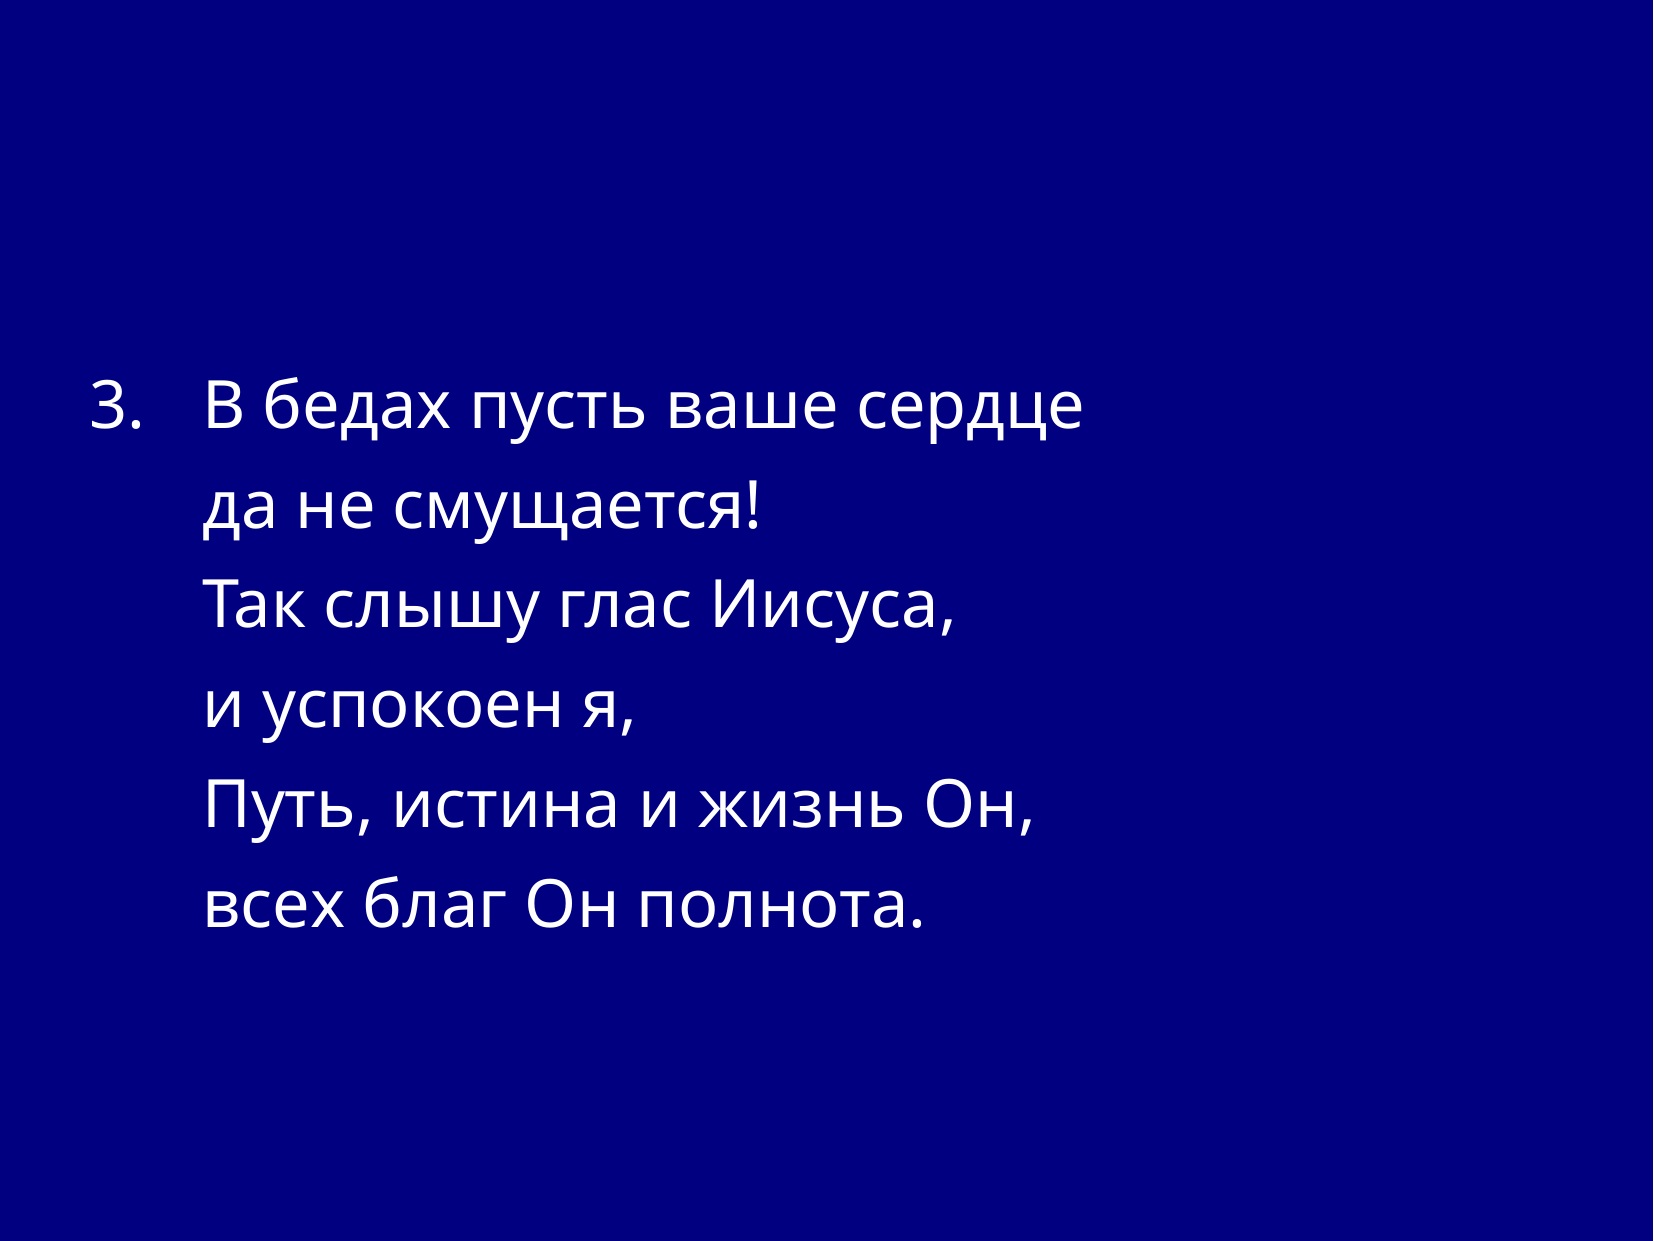

3.	В бедах пусть ваше сердце
	да не смущается!
	Так слышу глас Иисуса,
	и успокоен я,
	Путь, истина и жизнь Он,
	всех благ Он полнота.